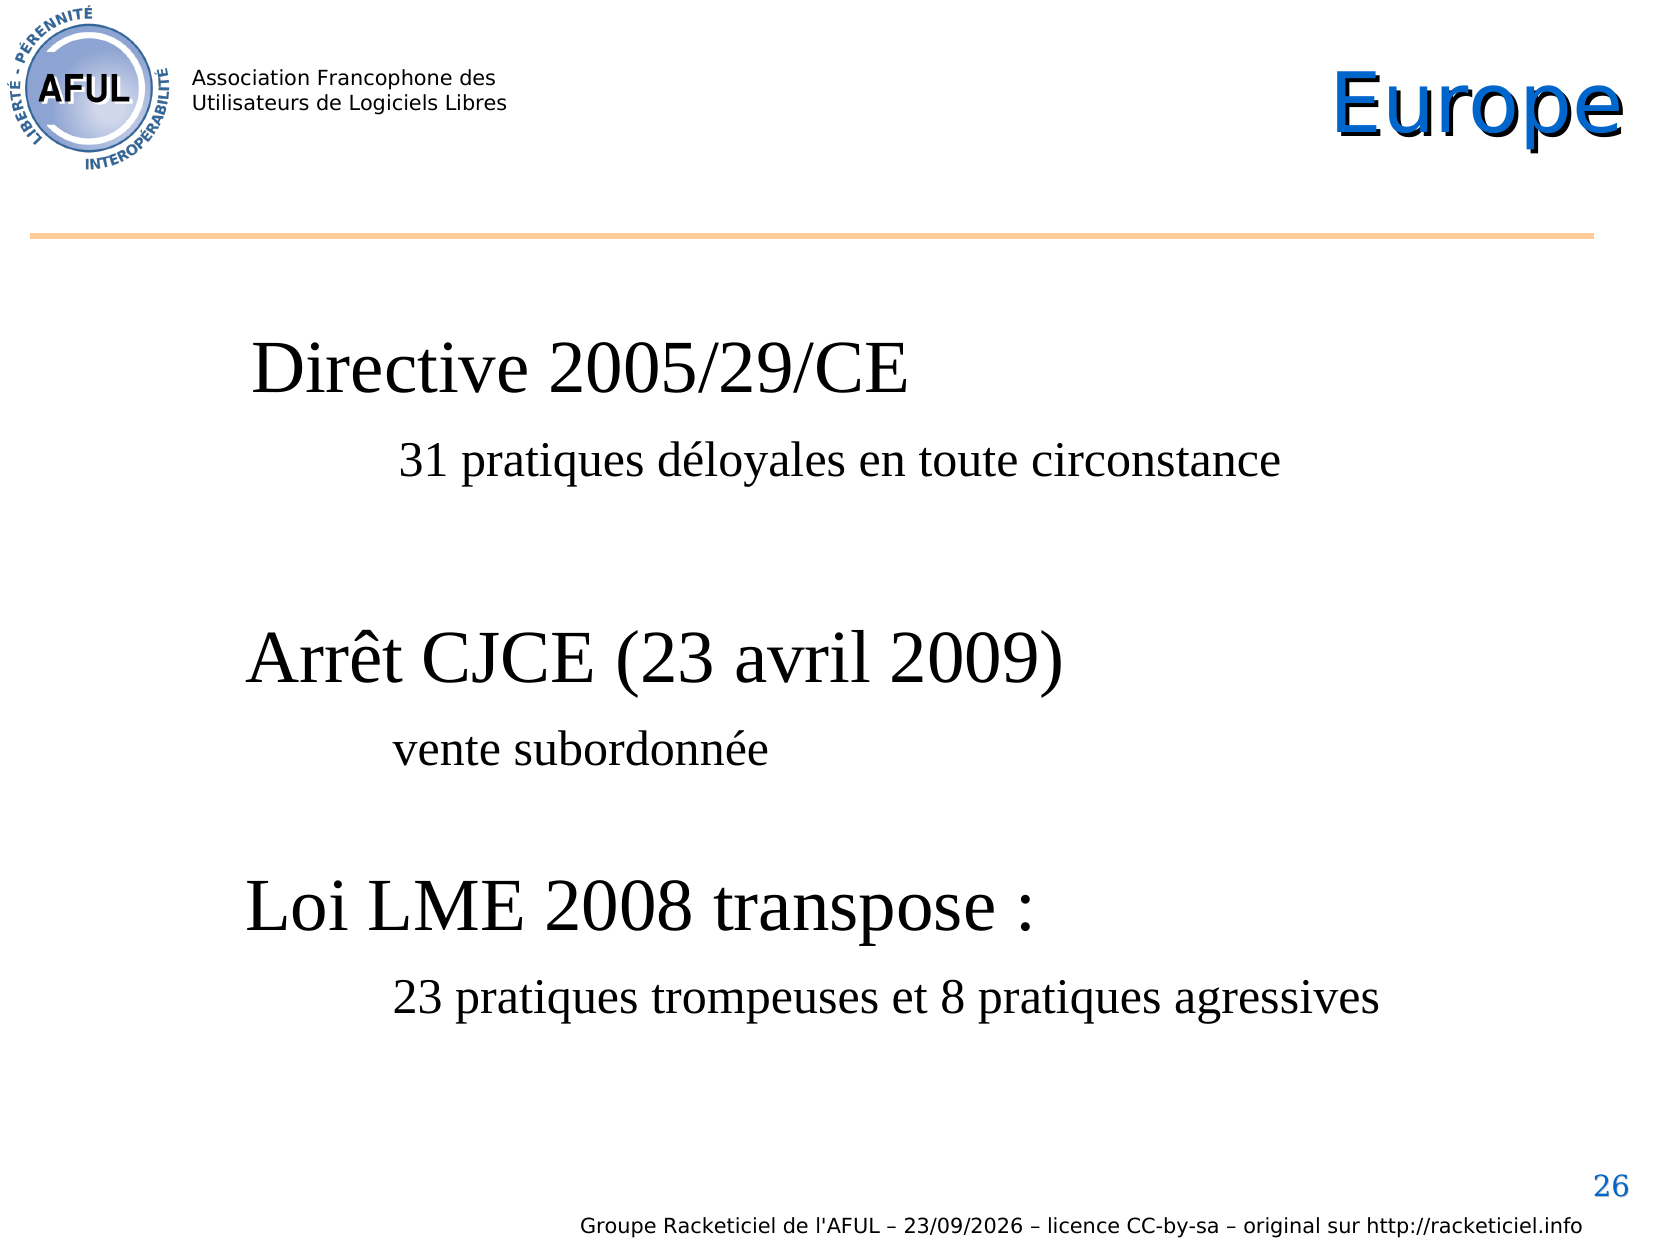

# Europe
Directive 2005/29/CE
		31 pratiques déloyales en toute circonstance
Arrêt CJCE (23 avril 2009)
		vente subordonnée
Loi LME 2008 transpose :
		23 pratiques trompeuses et 8 pratiques agressives
26